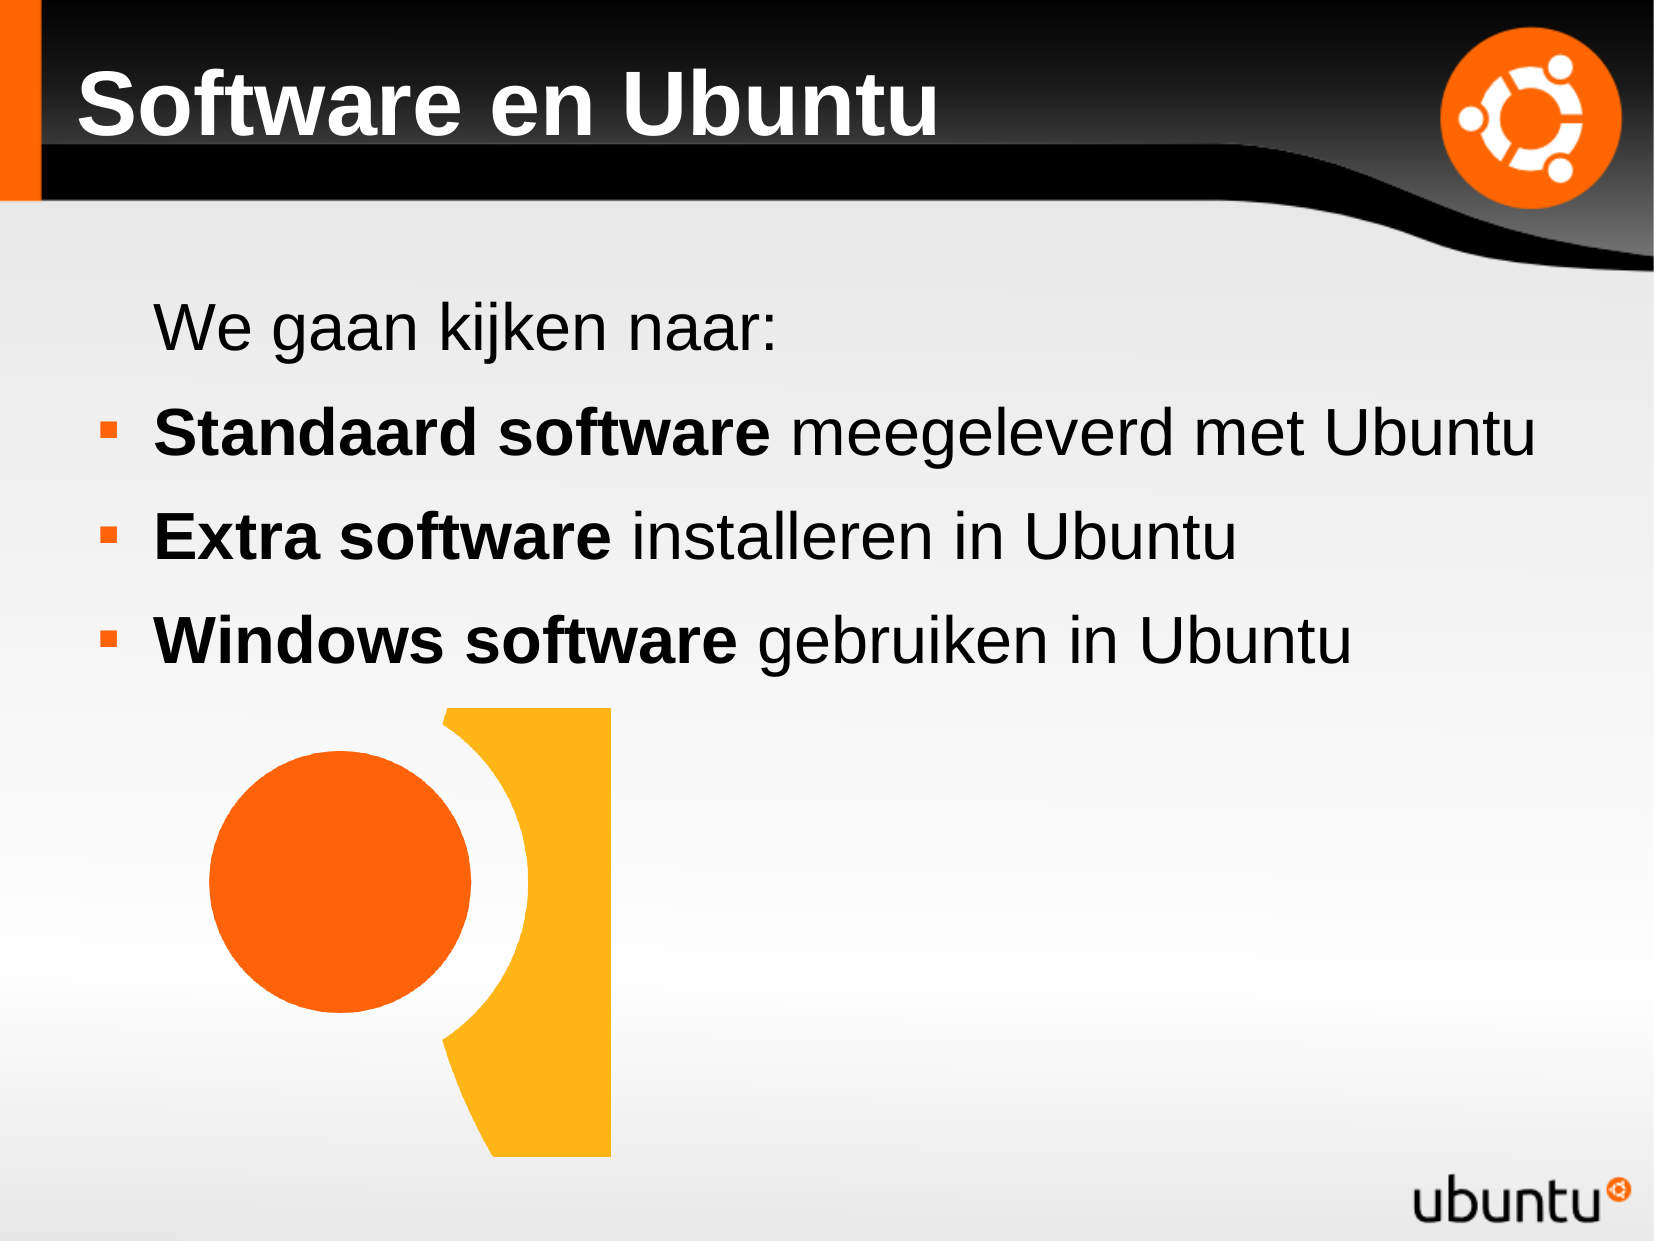

# Software en Ubuntu
We gaan kijken naar:
Standaard software meegeleverd met Ubuntu
Extra software installeren in Ubuntu
Windows software gebruiken in Ubuntu